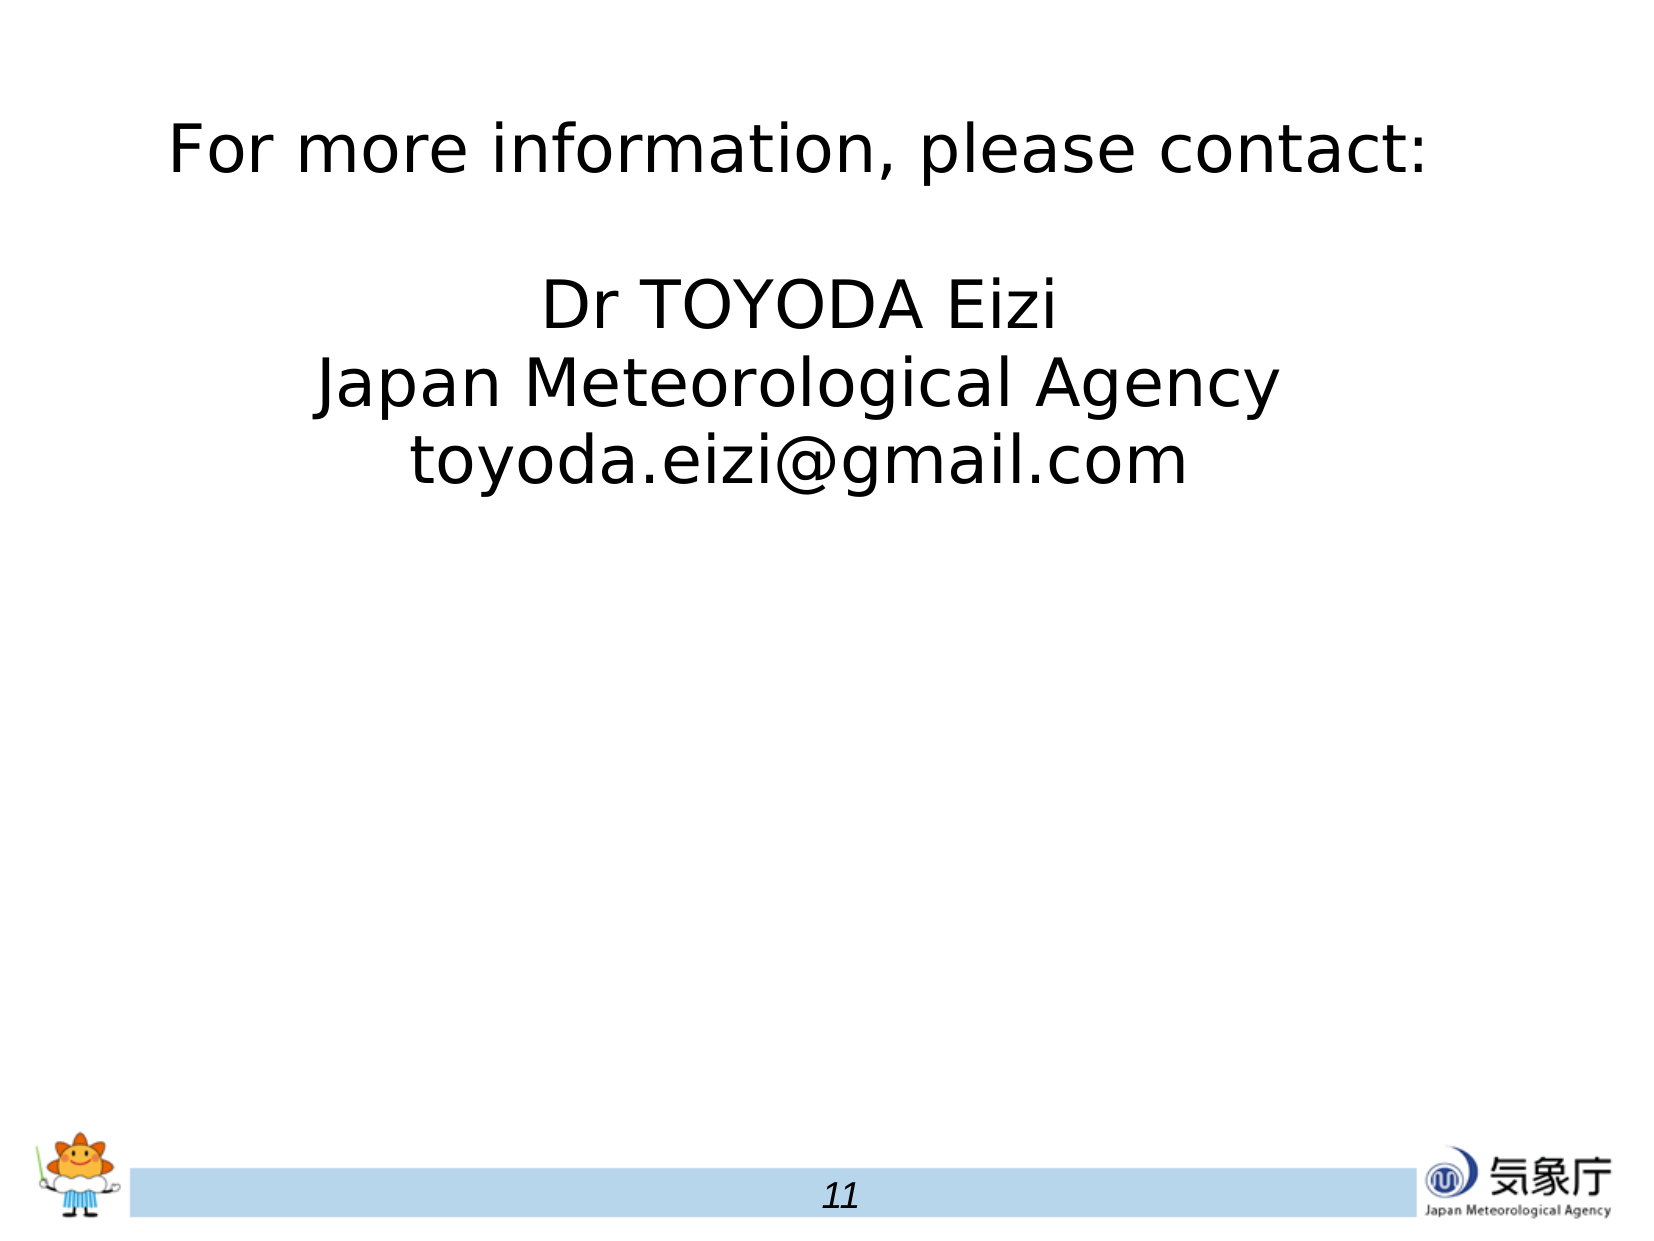

# For more information, please contact:
Dr TOYODA Eizi
Japan Meteorological Agency
toyoda.eizi@gmail.com